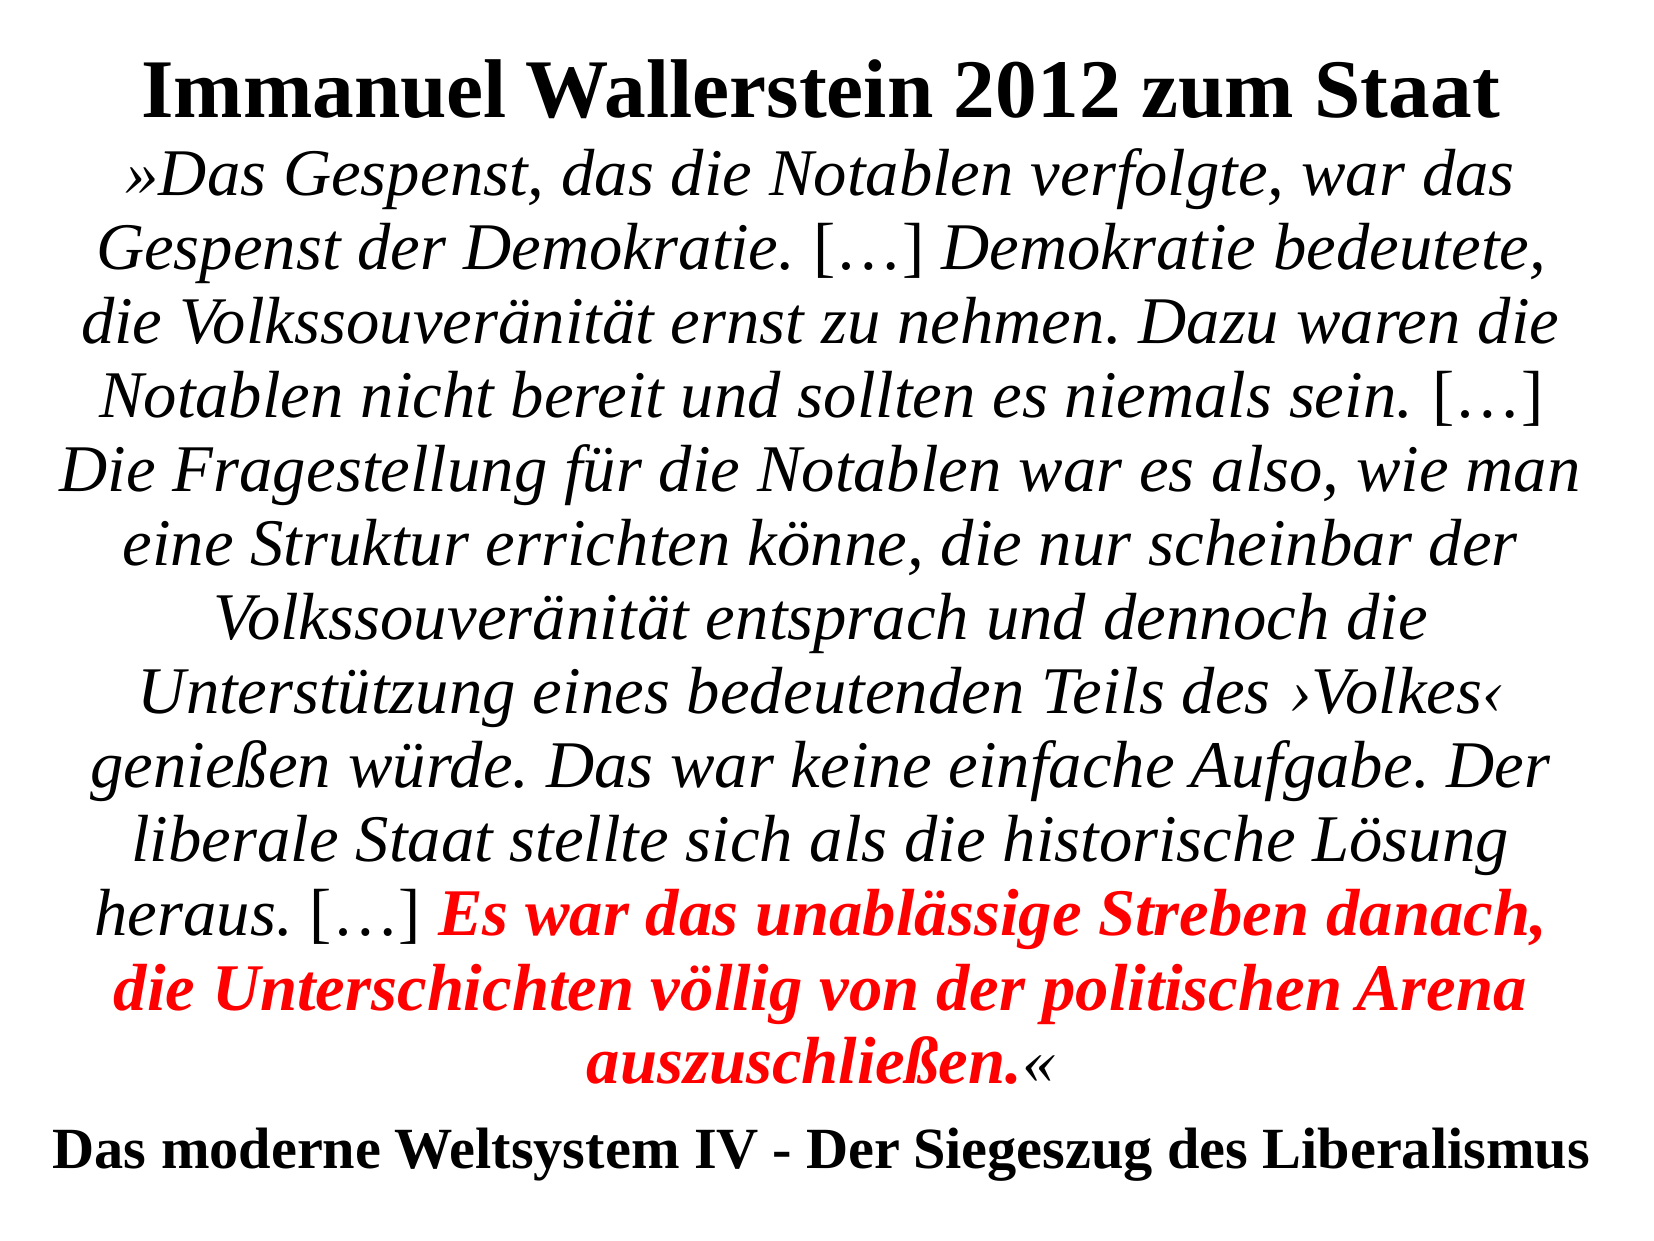

Immanuel Wallerstein 2012 zum Staat
»Das Gespenst, das die Notablen verfolgte, war das Gespenst der Demokratie. […] Demokratie bedeutete, die Volkssouveränität ernst zu nehmen. Dazu waren die Notablen nicht bereit und sollten es niemals sein. […] Die Fragestellung für die Notablen war es also, wie man eine Struktur errichten könne, die nur scheinbar der Volkssouveräni­tät entsprach und dennoch die Unterstützung eines bedeutenden Teils des ›Volkes‹ genießen würde. Das war keine einfache Aufgabe. Der liberale Staat stellte sich als die historische Lösung heraus. […] Es war das unablässige Streben danach, die Unterschichten völlig von der politischen Arena auszuschließen.«
Das moderne Weltsystem IV - Der Siegeszug des Liberalismus